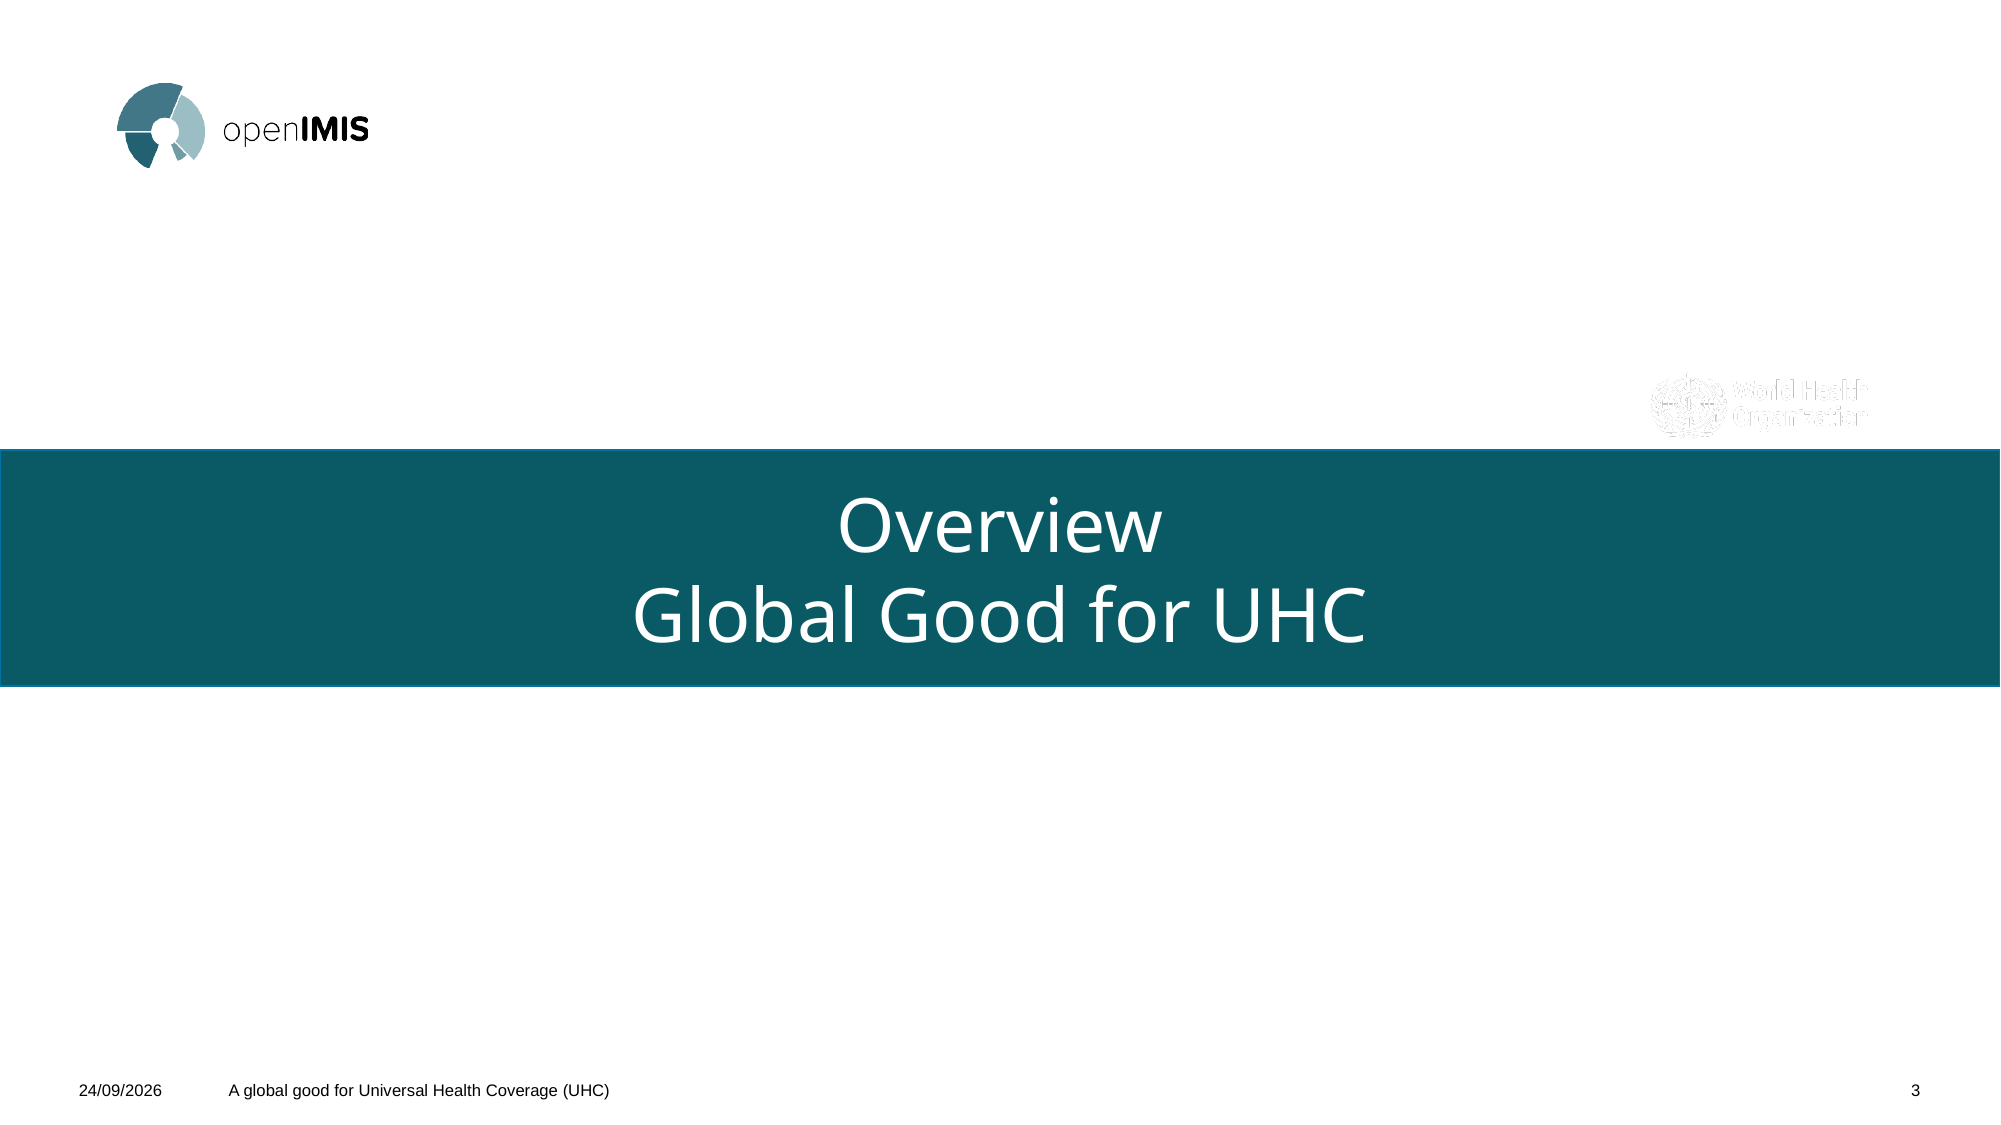

Overview
Global Good for UHC
A global good for Universal Health Coverage (UHC)